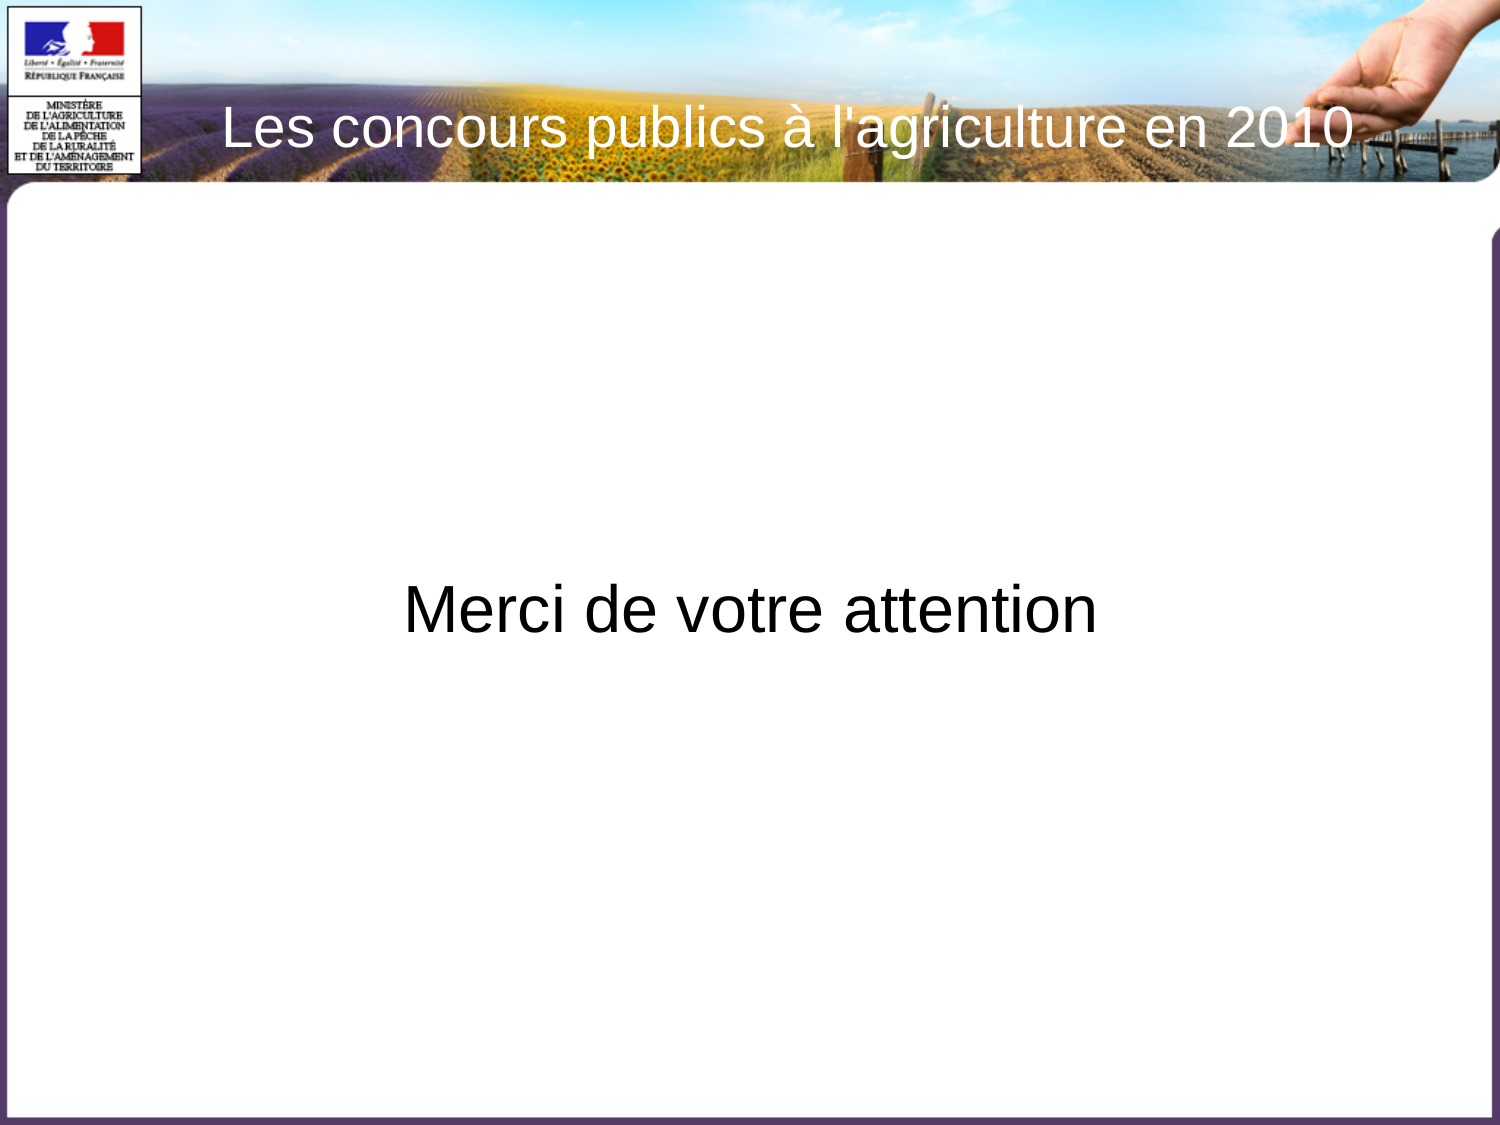

Les concours publics à l'agriculture en 2010
# Merci de votre attention